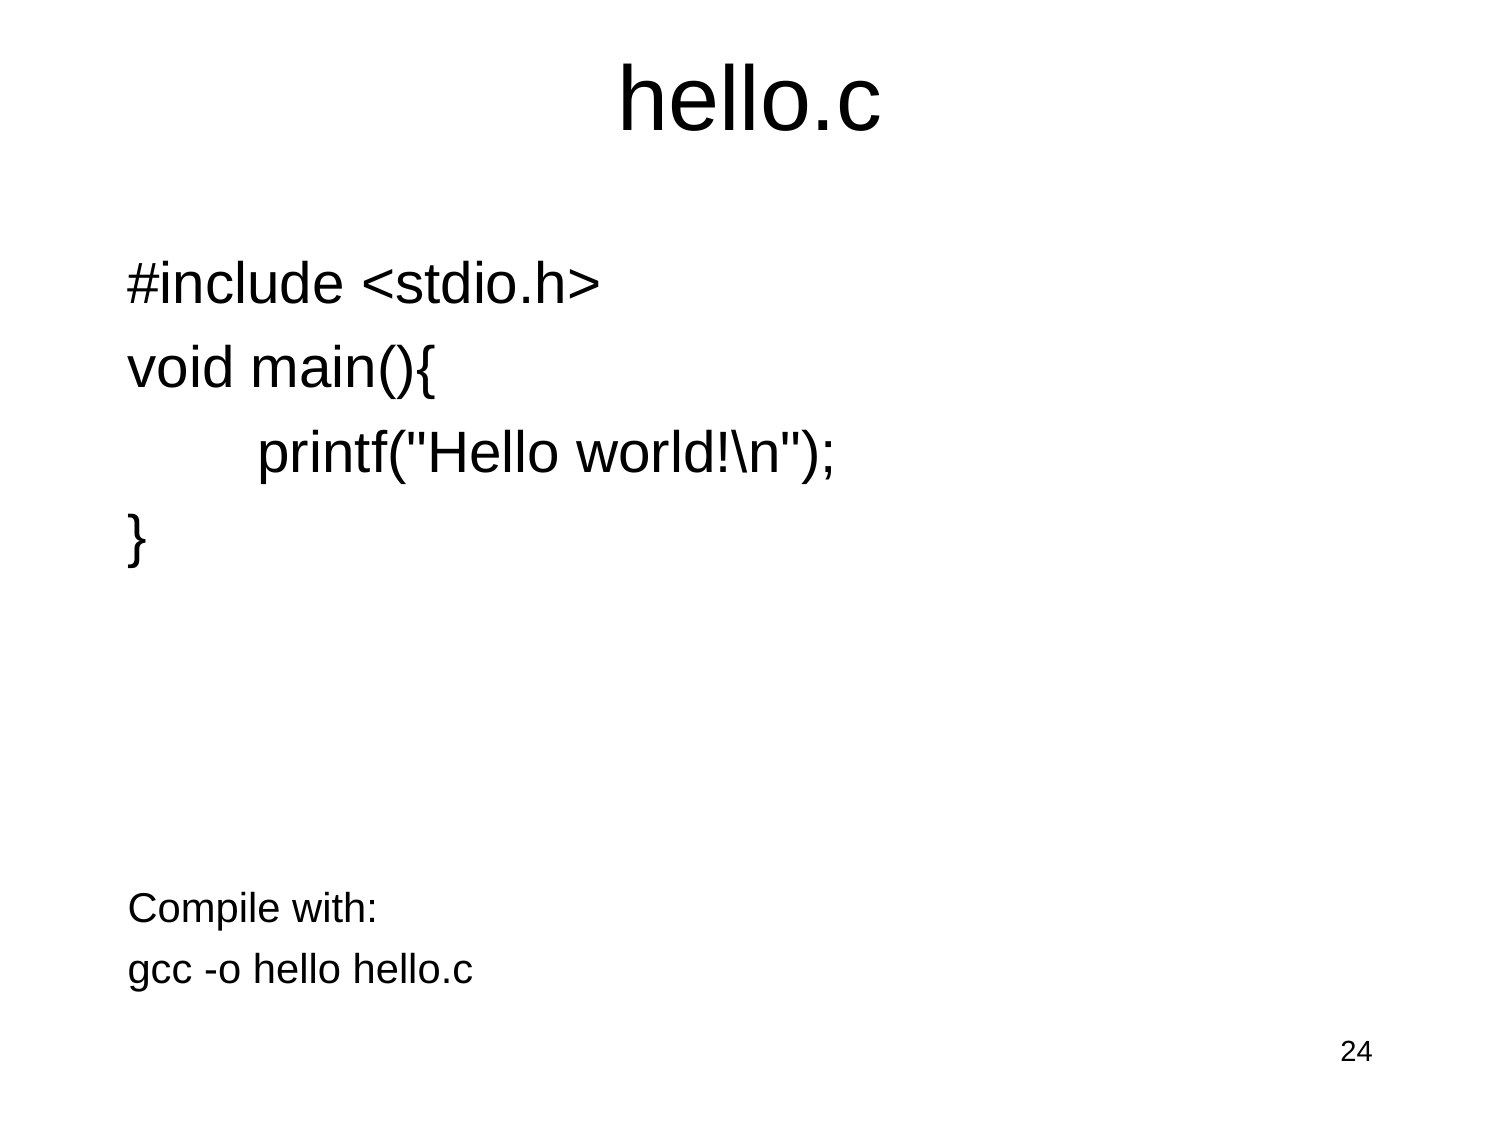

# hello.c
#include <stdio.h>
void main(){
 printf("Hello world!\n");
}
Compile with:
gcc -o hello hello.c